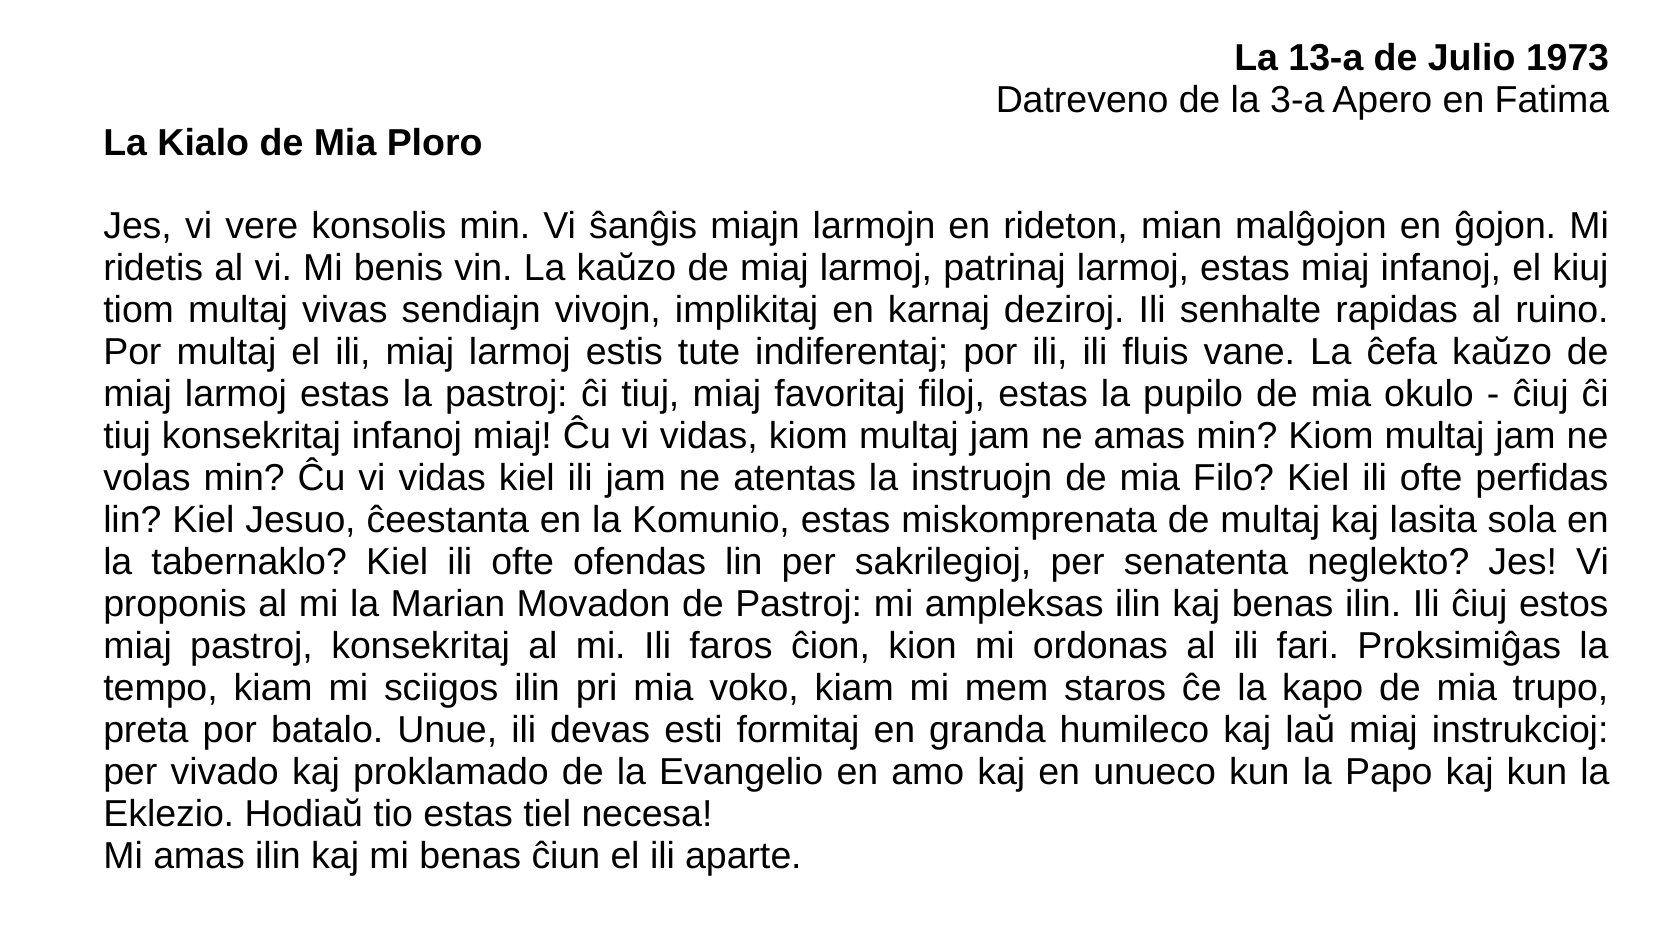

La 13-a de Julio 1973
Datreveno de la 3-a Apero en Fatima
La Kialo de Mia Ploro
Jes, vi vere konsolis min. Vi ŝanĝis miajn larmojn en rideton, mian malĝojon en ĝojon. Mi ridetis al vi. Mi benis vin. La kaŭzo de miaj larmoj, patrinaj larmoj, estas miaj infanoj, el kiuj tiom multaj vivas sendiajn vivojn, implikitaj en karnaj deziroj. Ili senhalte rapidas al ruino. Por multaj el ili, miaj larmoj estis tute indiferentaj; por ili, ili fluis vane. La ĉefa kaŭzo de miaj larmoj estas la pastroj: ĉi tiuj, miaj favoritaj filoj, estas la pupilo de mia okulo - ĉiuj ĉi tiuj konsekritaj infanoj miaj! Ĉu vi vidas, kiom multaj jam ne amas min? Kiom multaj jam ne volas min? Ĉu vi vidas kiel ili jam ne atentas la instruojn de mia Filo? Kiel ili ofte perfidas lin? Kiel Jesuo, ĉeestanta en la Komunio, estas miskomprenata de multaj kaj lasita sola en la tabernaklo? Kiel ili ofte ofendas lin per sakrilegioj, per senatenta neglekto? Jes! Vi proponis al mi la Marian Movadon de Pastroj: mi ampleksas ilin kaj benas ilin. Ili ĉiuj estos miaj pastroj, konsekritaj al mi. Ili faros ĉion, kion mi ordonas al ili fari. Proksimiĝas la tempo, kiam mi sciigos ilin pri mia voko, kiam mi mem staros ĉe la kapo de mia trupo, preta por batalo. Unue, ili devas esti formitaj en granda humileco kaj laŭ miaj instrukcioj: per vivado kaj proklamado de la Evangelio en amo kaj en unueco kun la Papo kaj kun la Eklezio. Hodiaŭ tio estas tiel necesa!
Mi amas ilin kaj mi benas ĉiun el ili aparte.